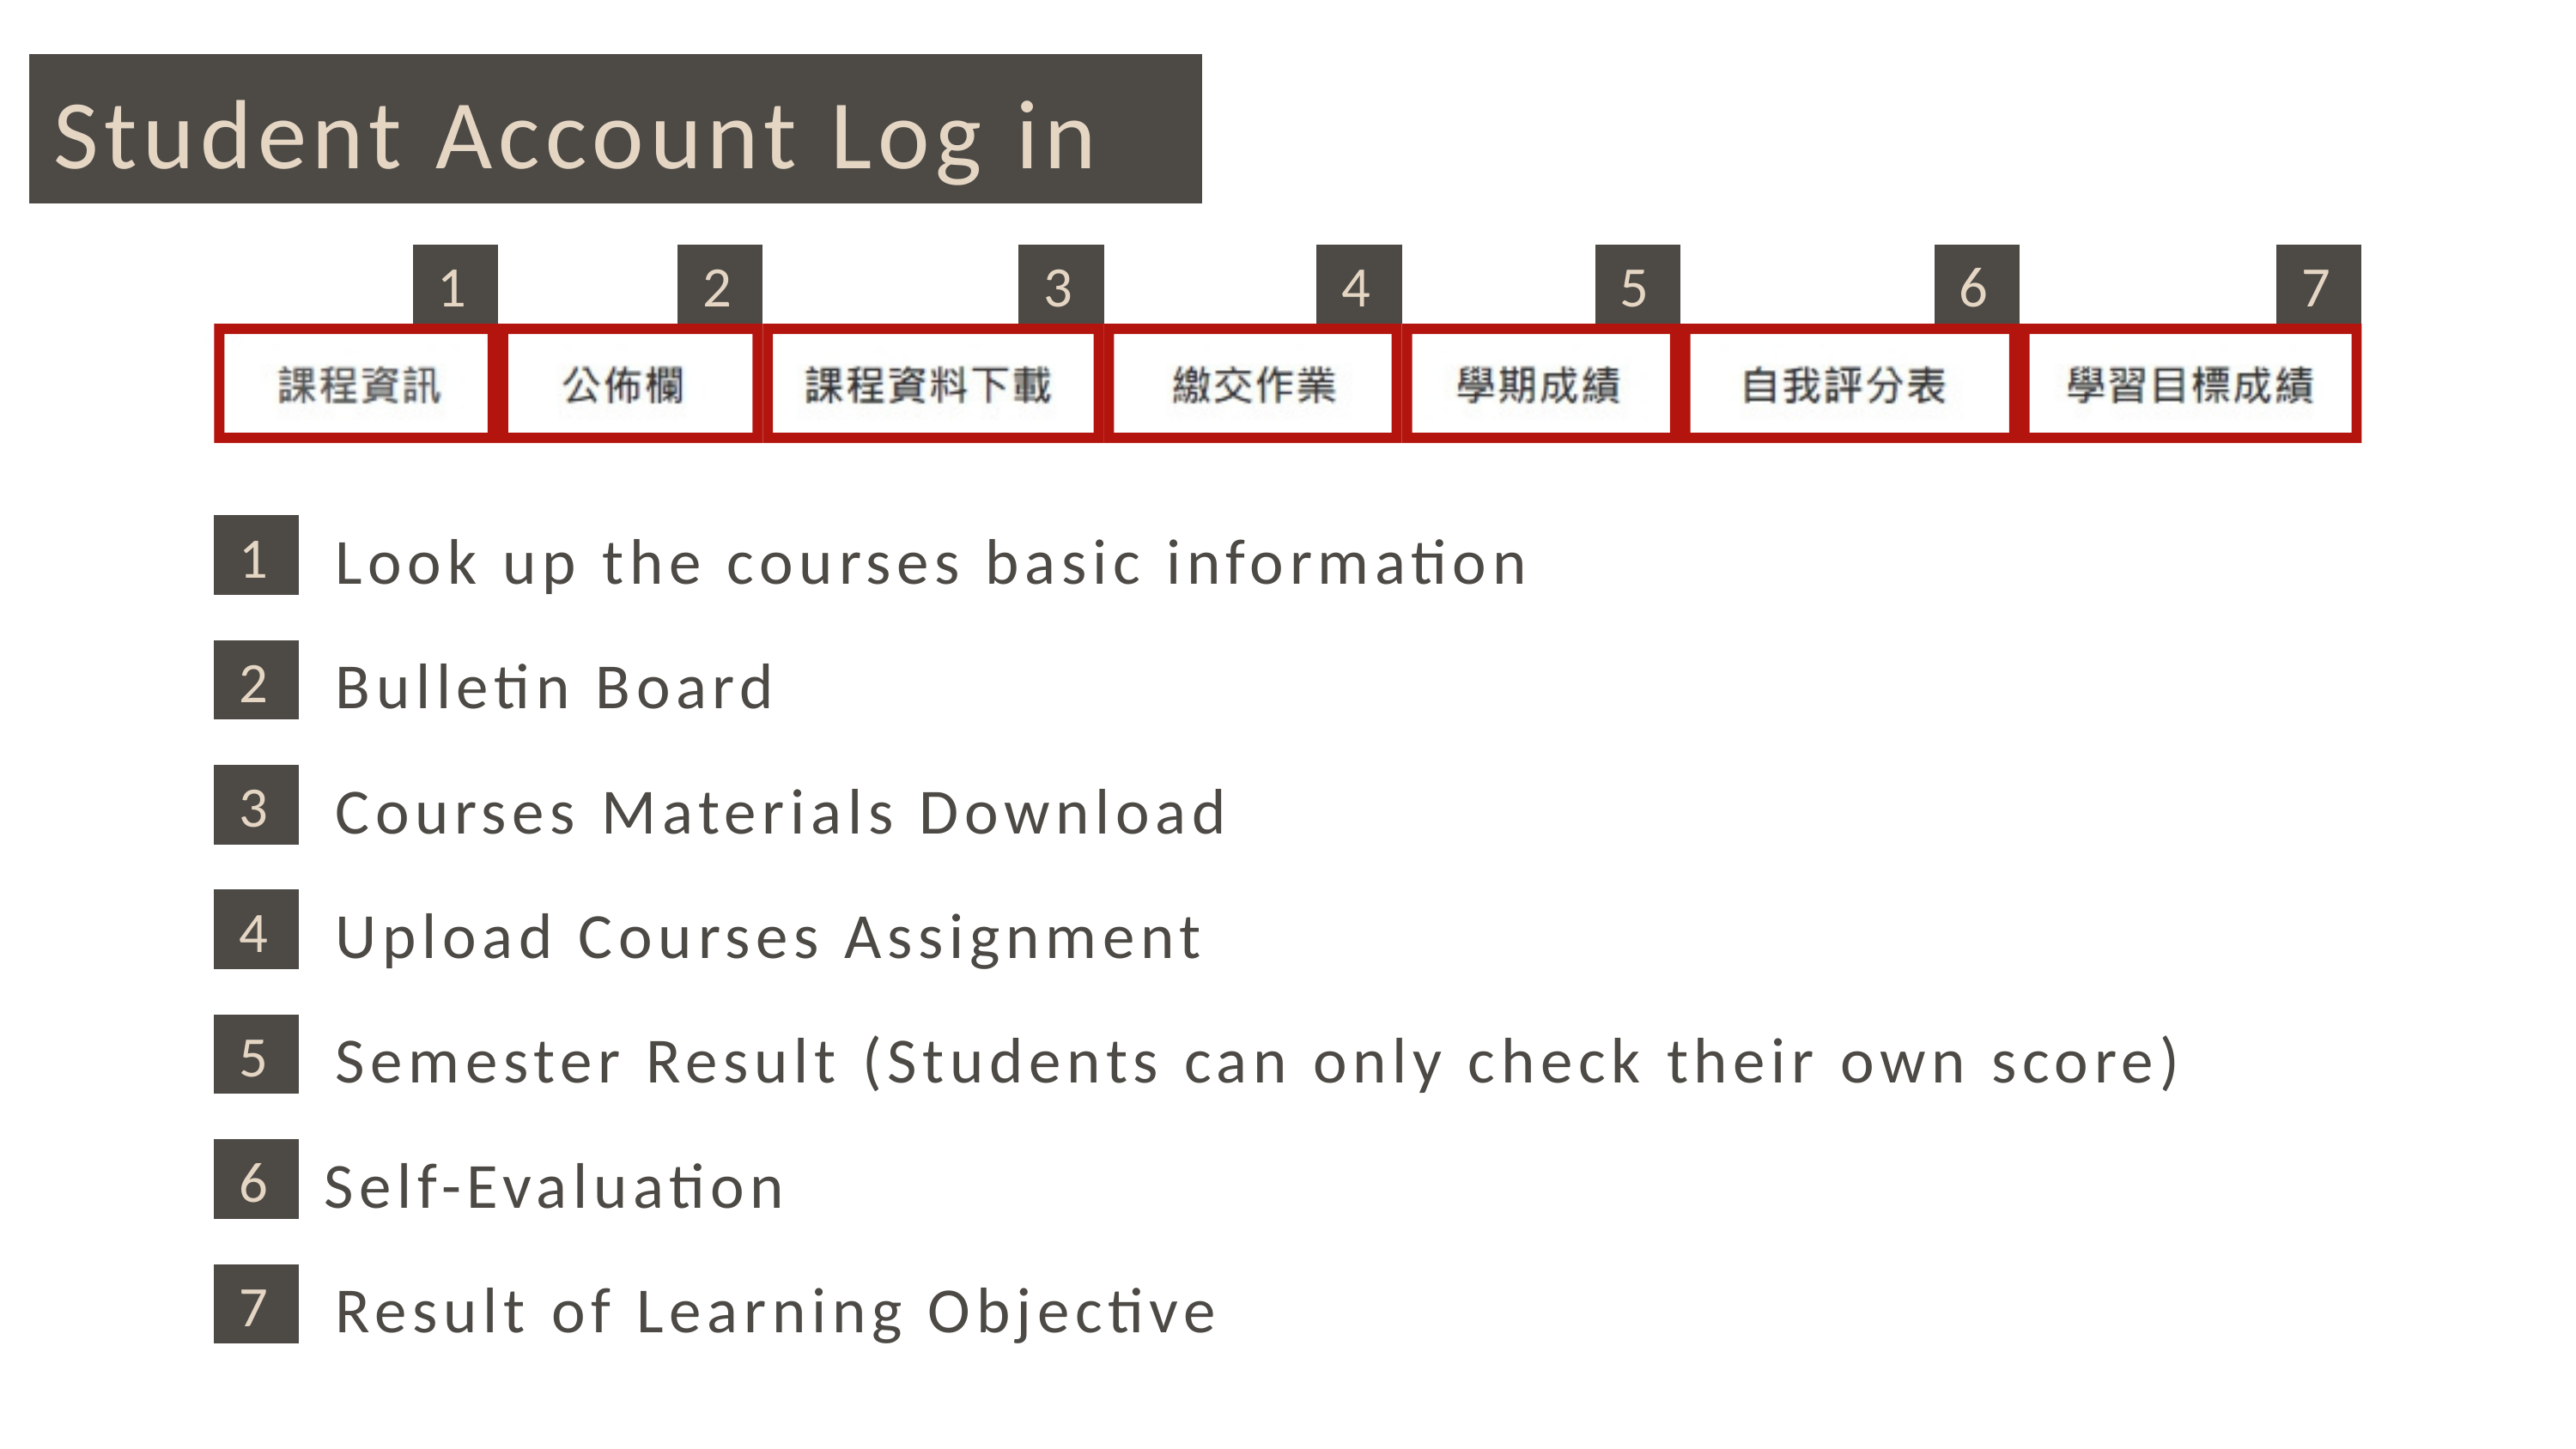

Student Account Log in
1
2
3
4
5
6
7
Look up the courses basic information
1
Bulletin Board
2
Courses Materials Download
3
Upload Courses Assignment
4
Semester Result (Students can only check their own score)
5
Self-Evaluation
6
Result of Learning Objective
7